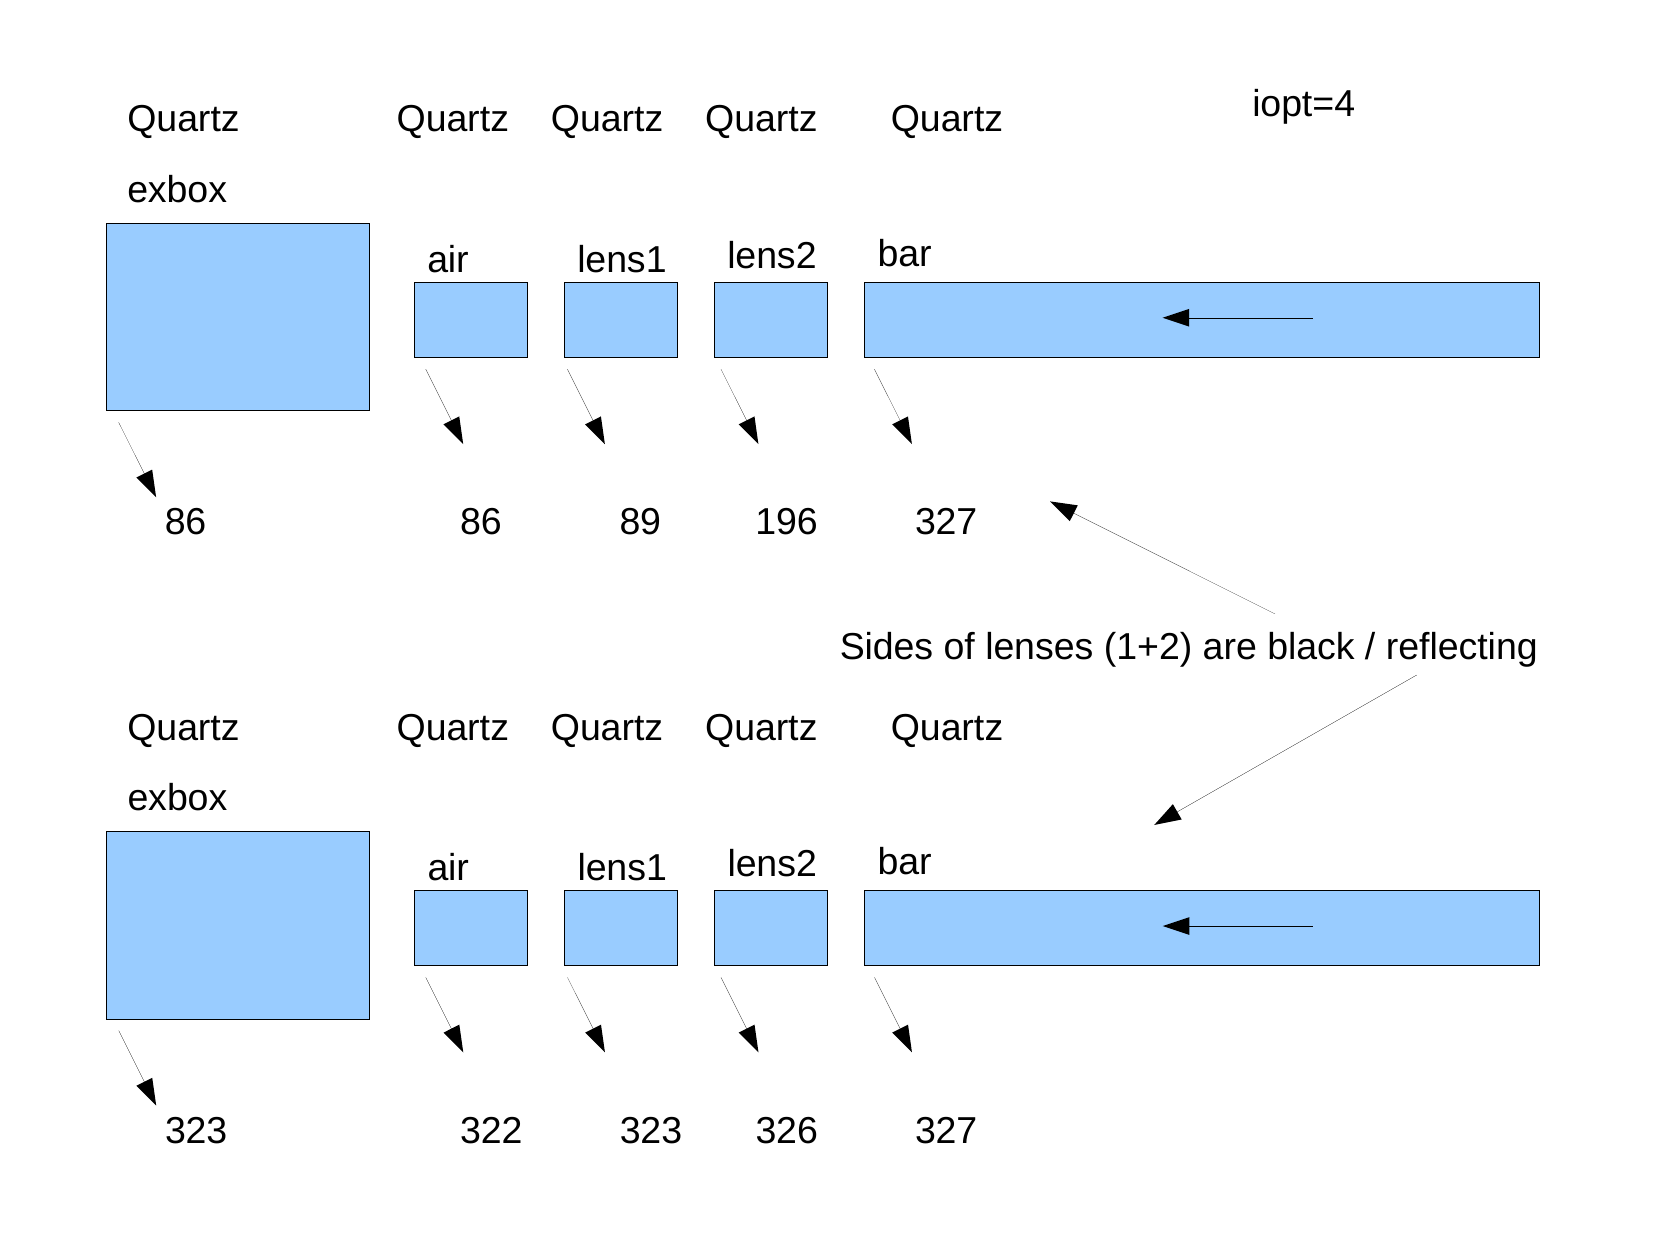

iopt=4
Quartz Quartz Quartz Quartz Quartz
exbox
bar
lens2
air
lens1
86
86
89
196
327
Sides of lenses (1+2) are black / reflecting
Quartz Quartz Quartz Quartz Quartz
exbox
bar
lens2
air
lens1
323
322
323
326
327